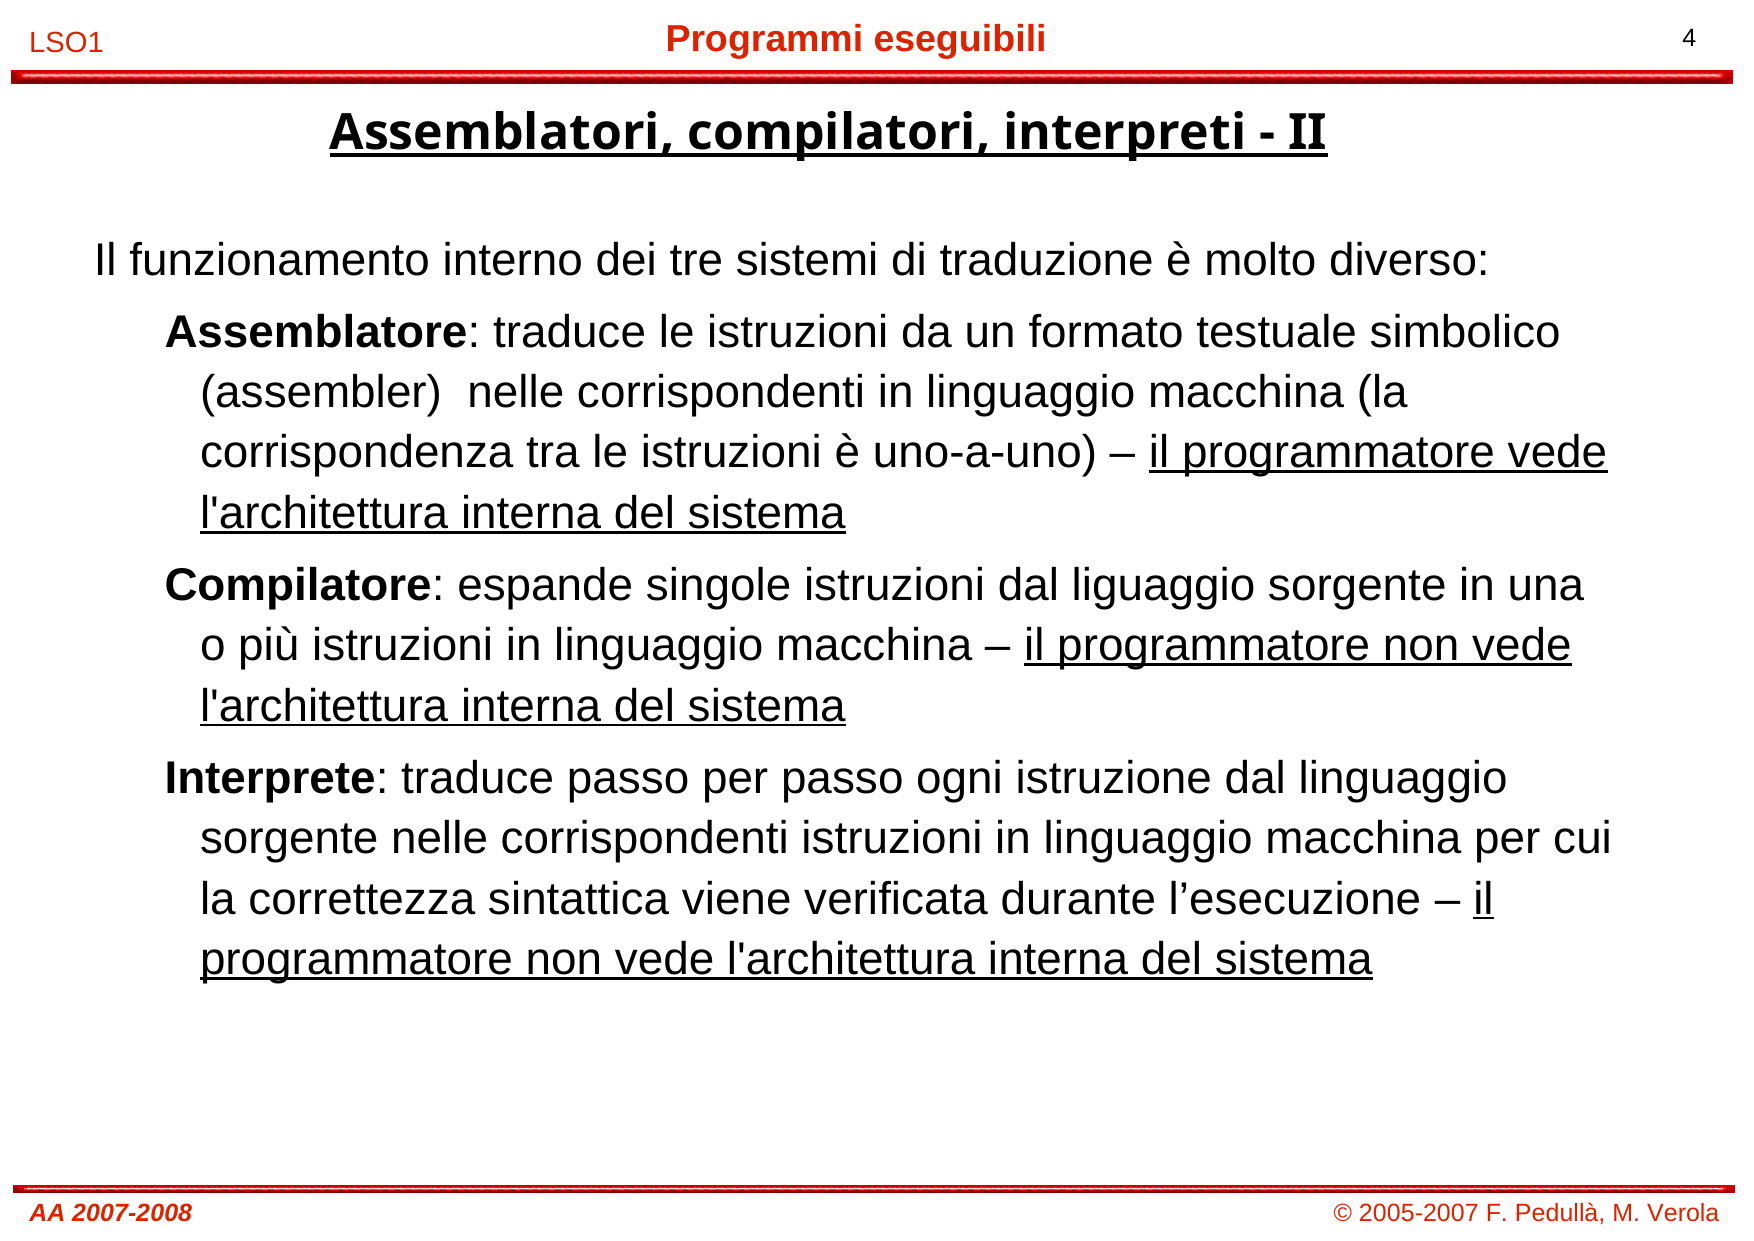

# Assemblatori, compilatori, interpreti - II
Il funzionamento interno dei tre sistemi di traduzione è molto diverso:
Assemblatore: traduce le istruzioni da un formato testuale simbolico (assembler) nelle corrispondenti in linguaggio macchina (la corrispondenza tra le istruzioni è uno-a-uno) – il programmatore vede l'architettura interna del sistema
Compilatore: espande singole istruzioni dal liguaggio sorgente in una o più istruzioni in linguaggio macchina – il programmatore non vede l'architettura interna del sistema
Interprete: traduce passo per passo ogni istruzione dal linguaggio sorgente nelle corrispondenti istruzioni in linguaggio macchina per cui la correttezza sintattica viene verificata durante l’esecuzione – il programmatore non vede l'architettura interna del sistema